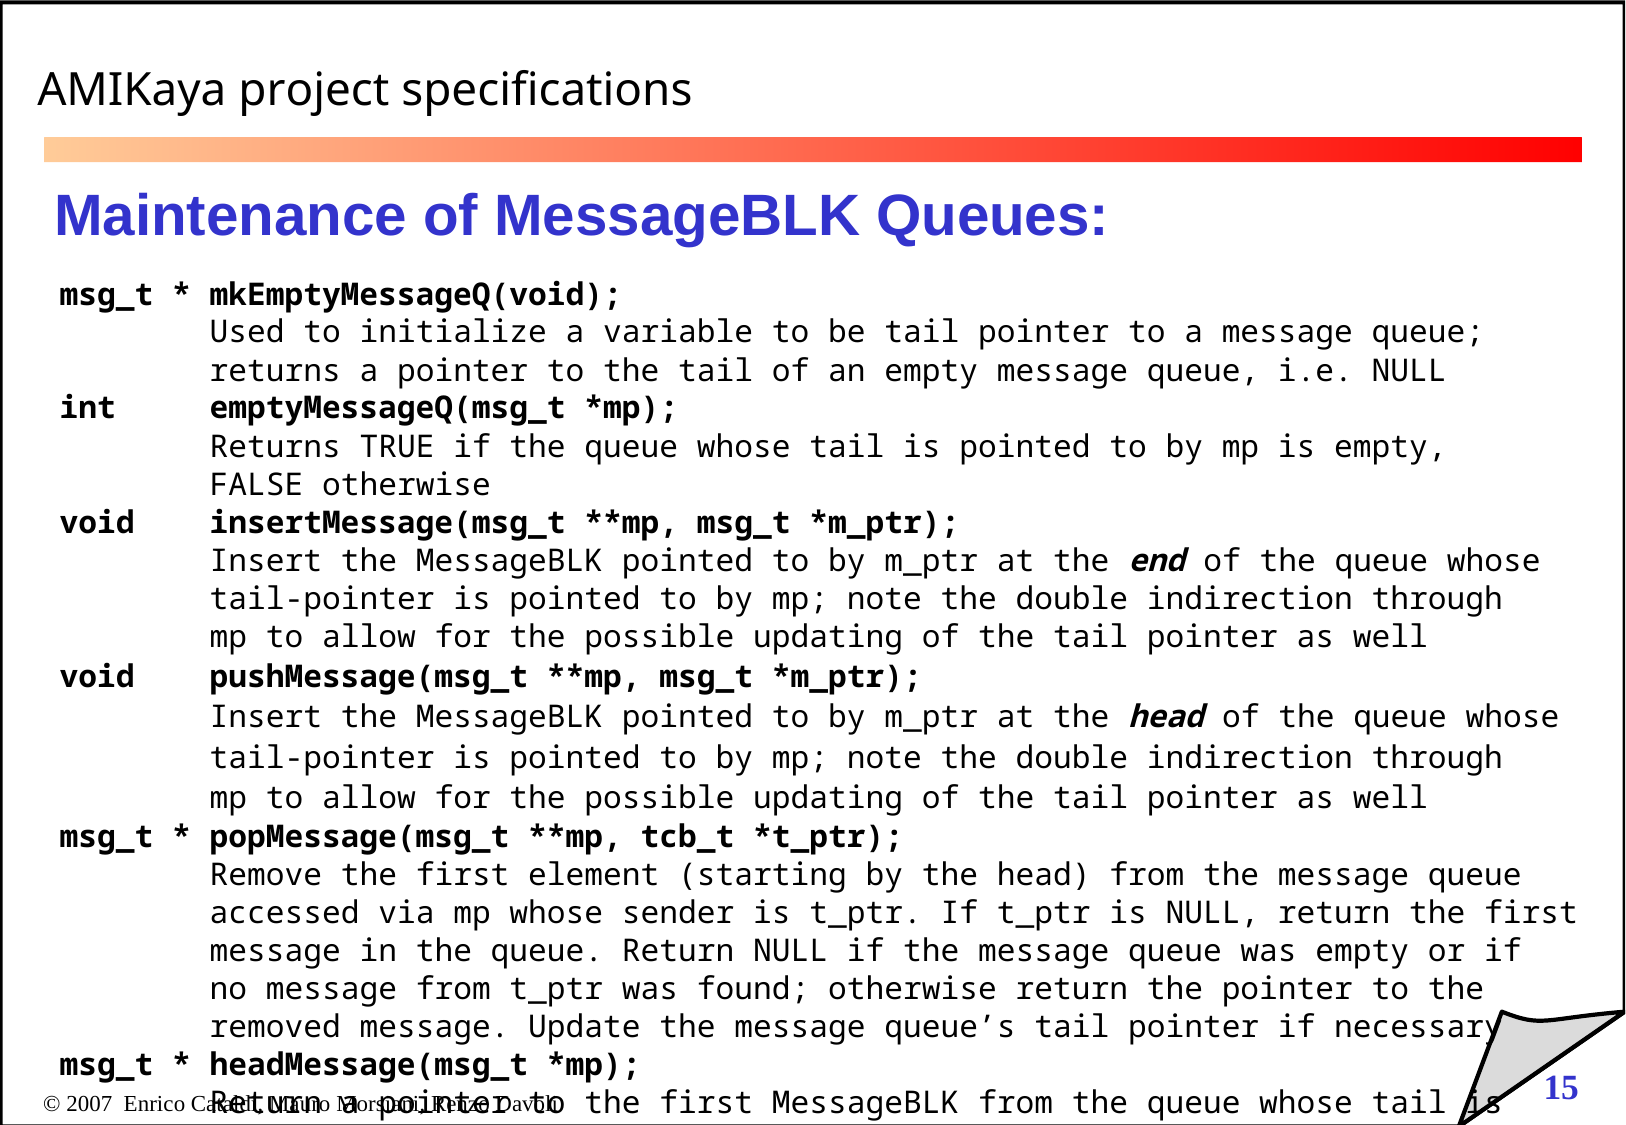

# AMIKaya project specifications
Maintenance of MessageBLK Queues:
msg_t * mkEmptyMessageQ(void);
	Used to initialize a variable to be tail pointer to a message queue;
	returns a pointer to the tail of an empty message queue, i.e. NULL
int emptyMessageQ(msg_t *mp);
	Returns TRUE if the queue whose tail is pointed to by mp is empty,
	FALSE otherwise
void insertMessage(msg_t **mp, msg_t *m_ptr);
	Insert the MessageBLK pointed to by m_ptr at the end of the queue whose
 tail-pointer is pointed to by mp; note the double indirection through
 mp to allow for the possible updating of the tail pointer as well
void pushMessage(msg_t **mp, msg_t *m_ptr);
	Insert the MessageBLK pointed to by m_ptr at the head of the queue whose
 tail-pointer is pointed to by mp; note the double indirection through
 mp to allow for the possible updating of the tail pointer as well
msg_t * popMessage(msg_t **mp, tcb_t *t_ptr);
	Remove the first element (starting by the head) from the message queue
 accessed via mp whose sender is t_ptr. If t_ptr is NULL, return the first
 message in the queue. Return NULL if the message queue was empty or if
 no message from t_ptr was found; otherwise return the pointer to the
 removed message. Update the message queue’s tail pointer if necessary
msg_t * headMessage(msg_t *mp);
	Return a pointer to the first MessageBLK from the queue whose tail is
 pointed to by mp. Do not remove the MessageBLK from the queue.
 Return NULL if the queue is empty